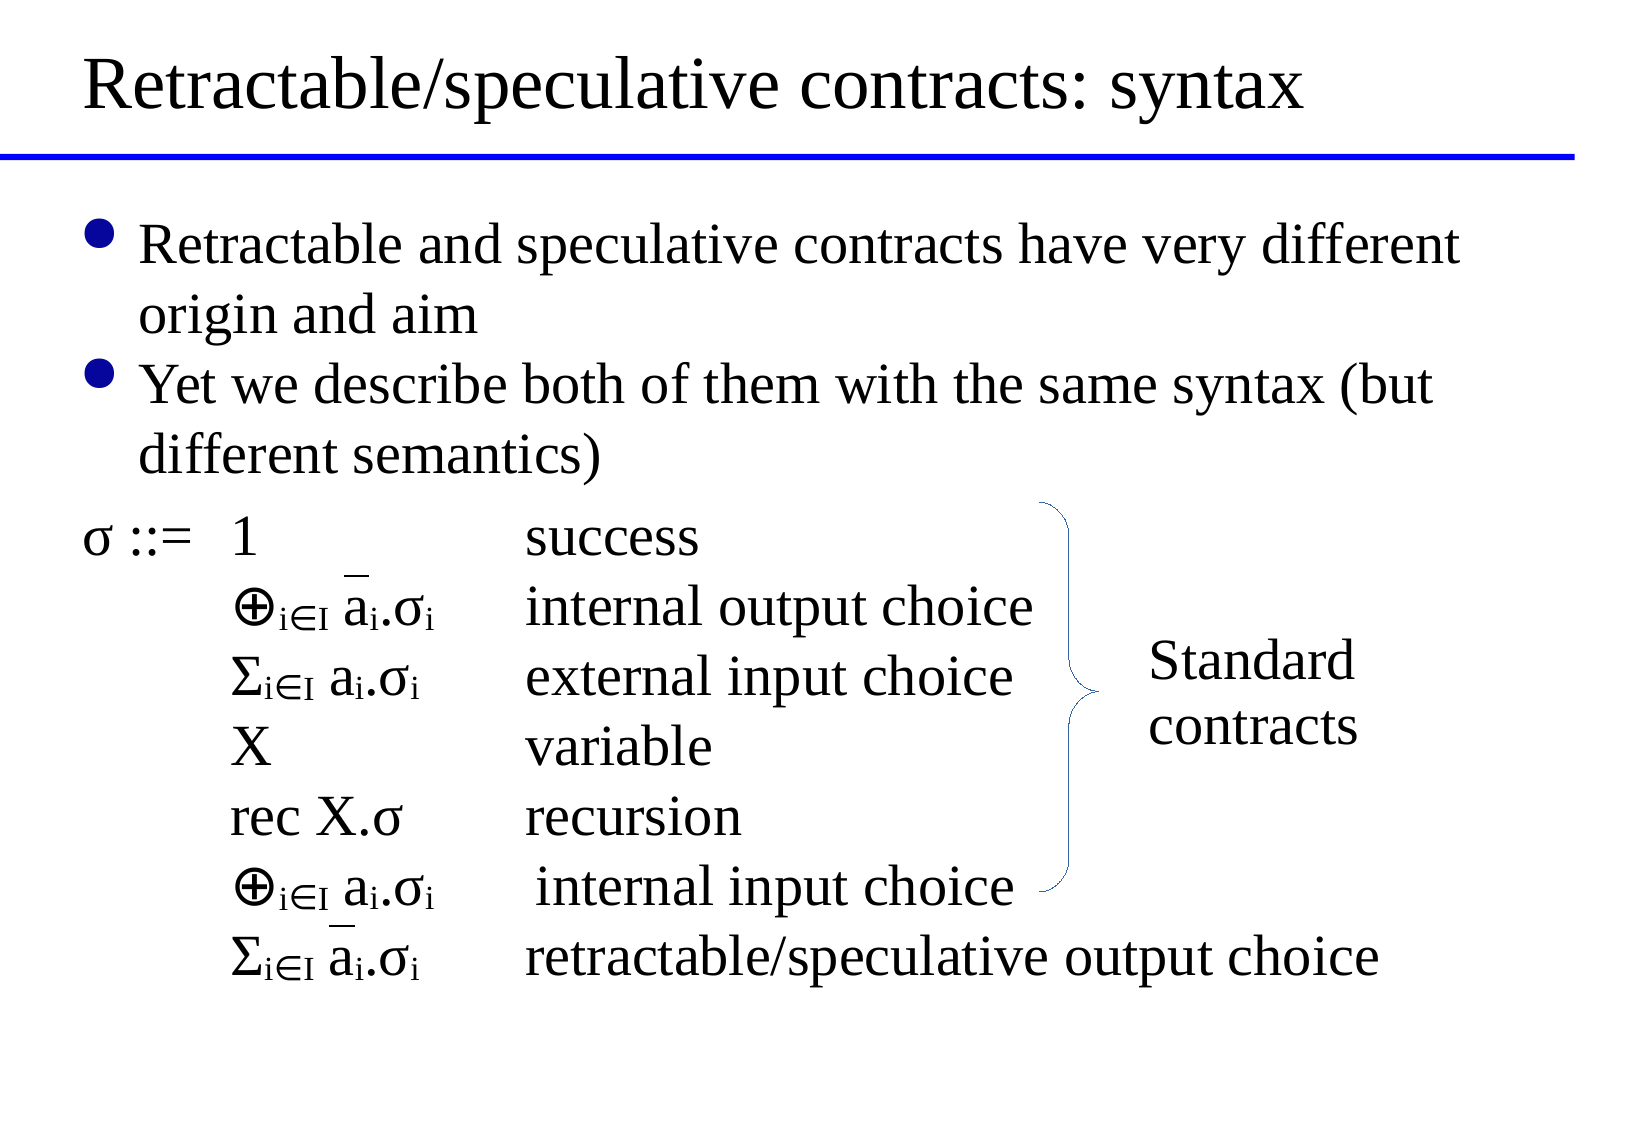

# Retractable/speculative contracts: syntax
Retractable and speculative contracts have very different origin and aim
Yet we describe both of them with the same syntax (but different semantics)
σ ::= 	1				success
		⊕i∈I ai.σi		internal output choice
		Σi∈I ai.σi		external input choice
 		X				variable
		rec X.σ		recursion
		⊕i∈I ai.σi internal input choice
		Σi∈I ai.σi 		retractable/speculative output choice
Standard
contracts